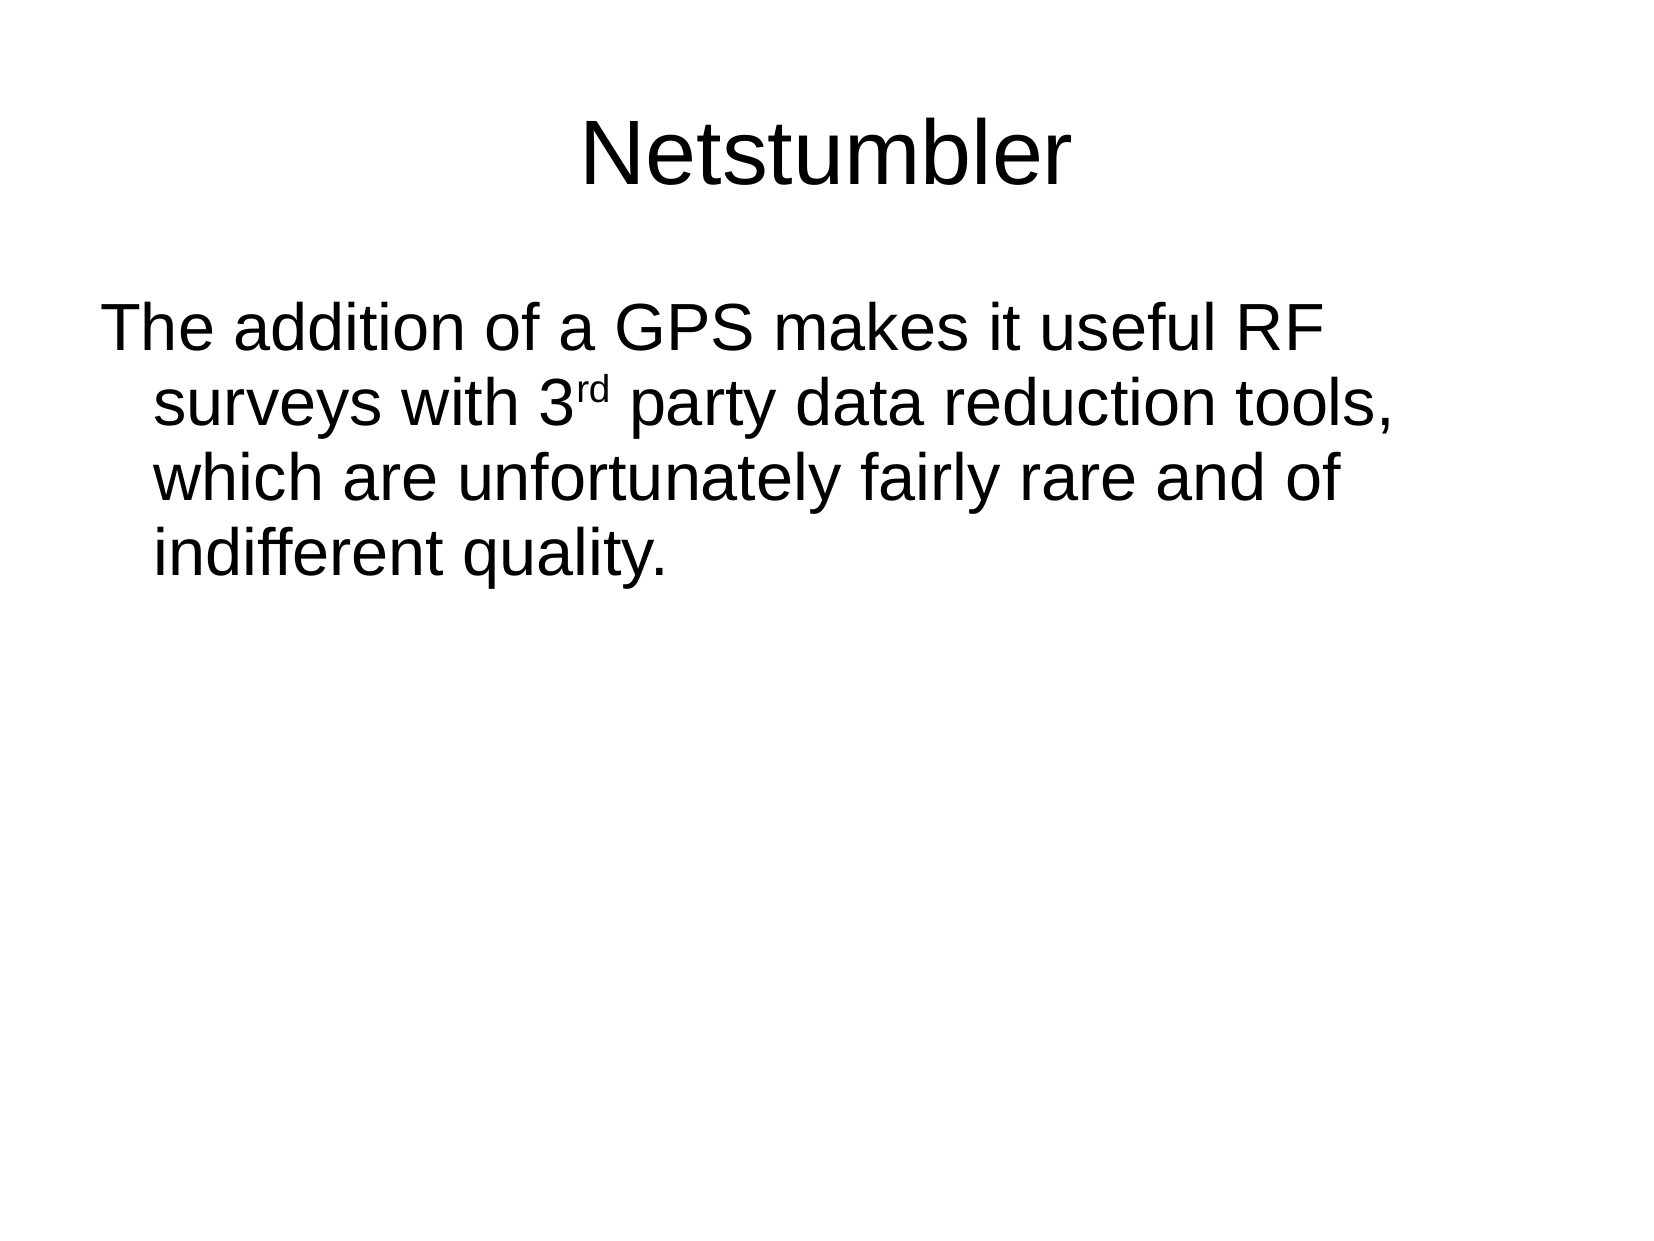

# Netstumbler
The addition of a GPS makes it useful RF surveys with 3rd party data reduction tools, which are unfortunately fairly rare and of indifferent quality.